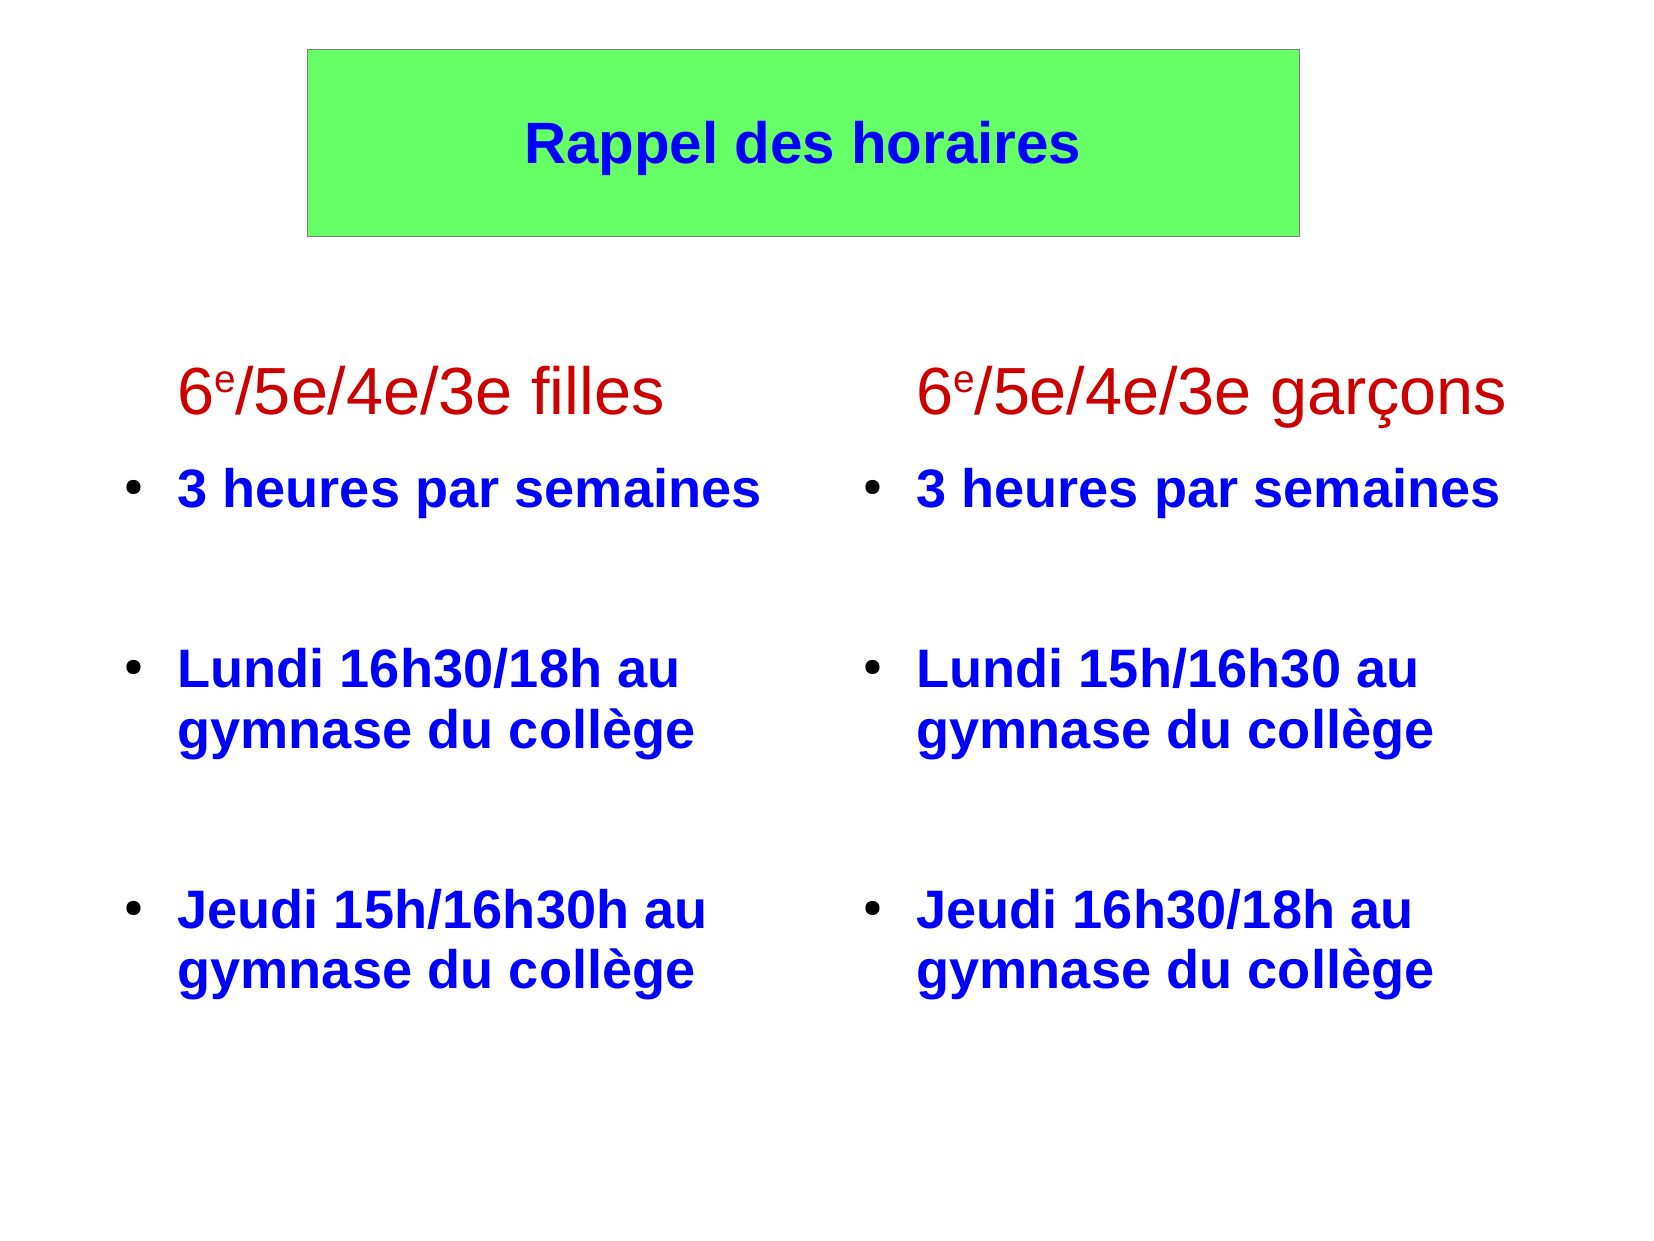

# Réunion de rentrée
Rappel des horaires
6e/5e/4e/3e filles
3 heures par semaines
Lundi 16h30/18h au gymnase du collège
Jeudi 15h/16h30h au gymnase du collège
6e/5e/4e/3e garçons
3 heures par semaines
Lundi 15h/16h30 au gymnase du collège
Jeudi 16h30/18h au gymnase du collège